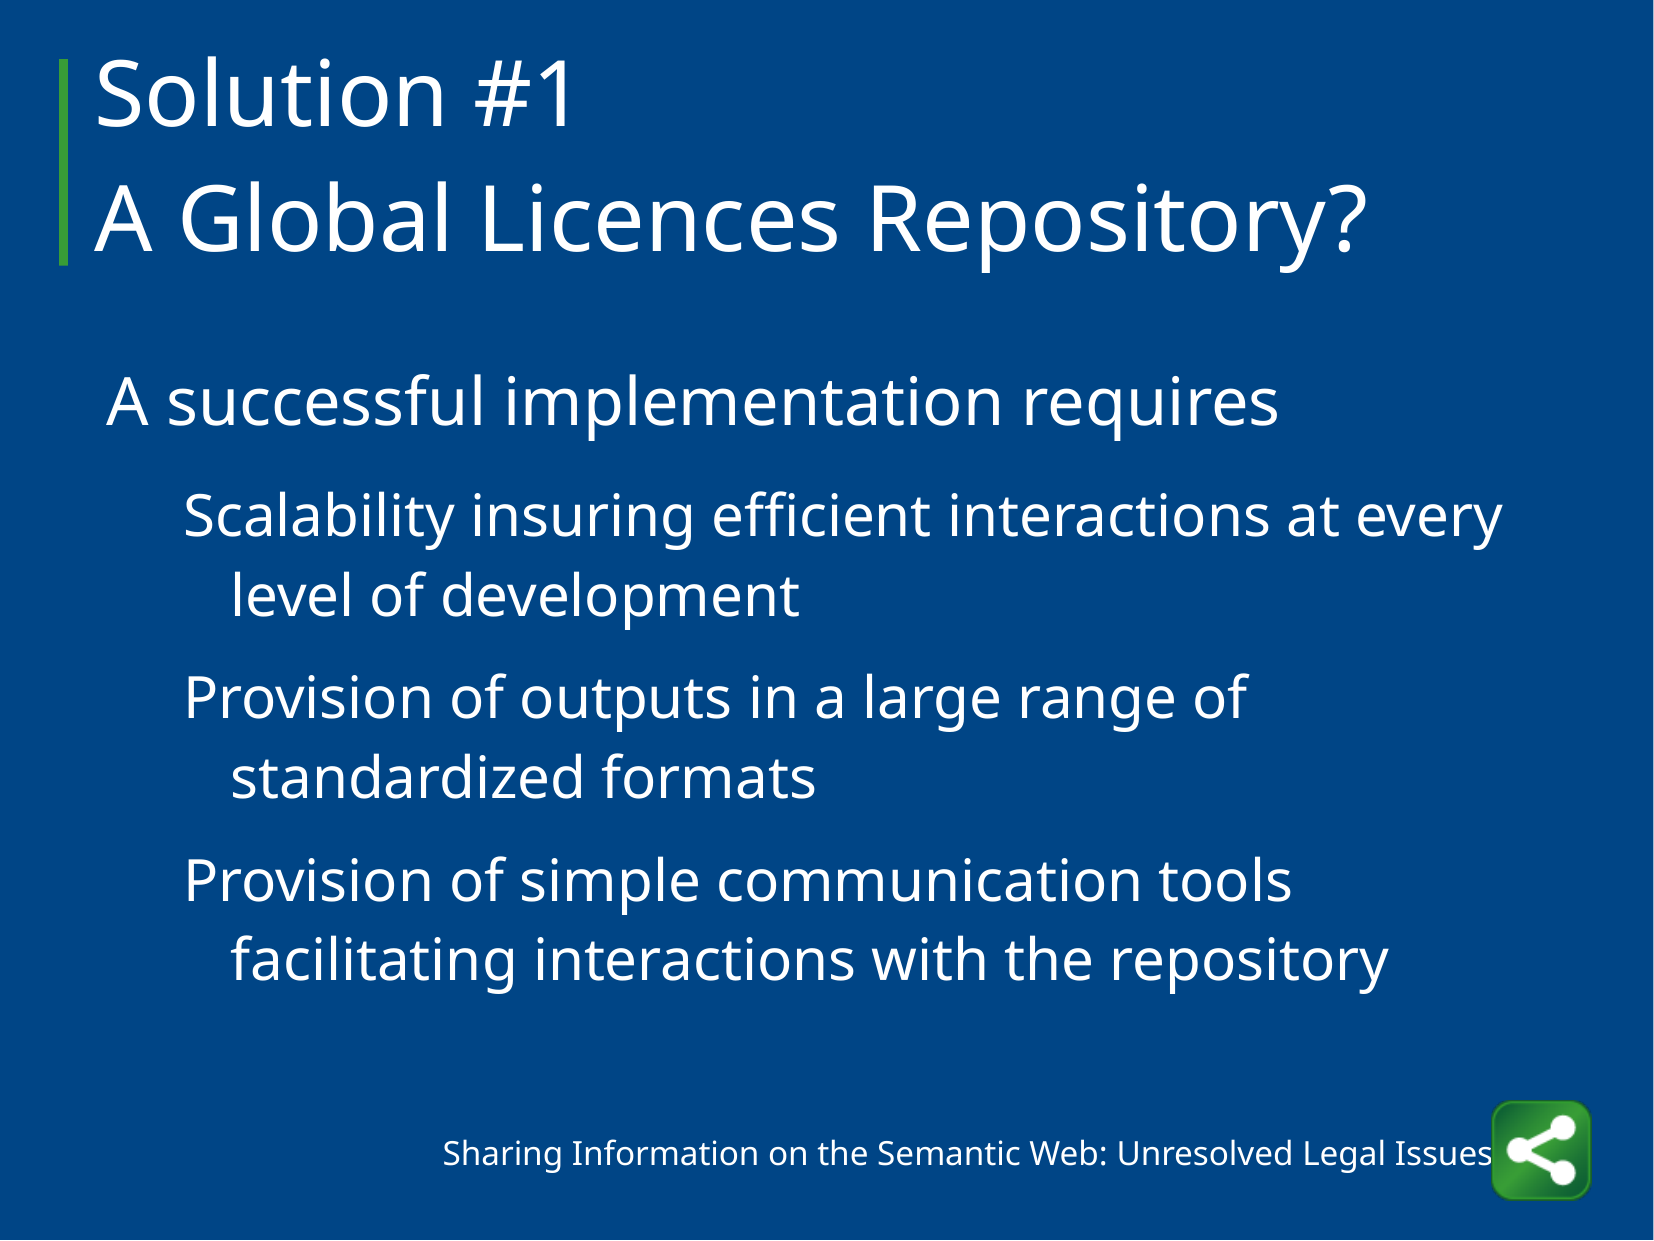

# Solution #1 A Global Licences Repository?
A successful implementation requires
Scalability insuring efficient interactions at every level of development
Provision of outputs in a large range of standardized formats
Provision of simple communication tools facilitating interactions with the repository